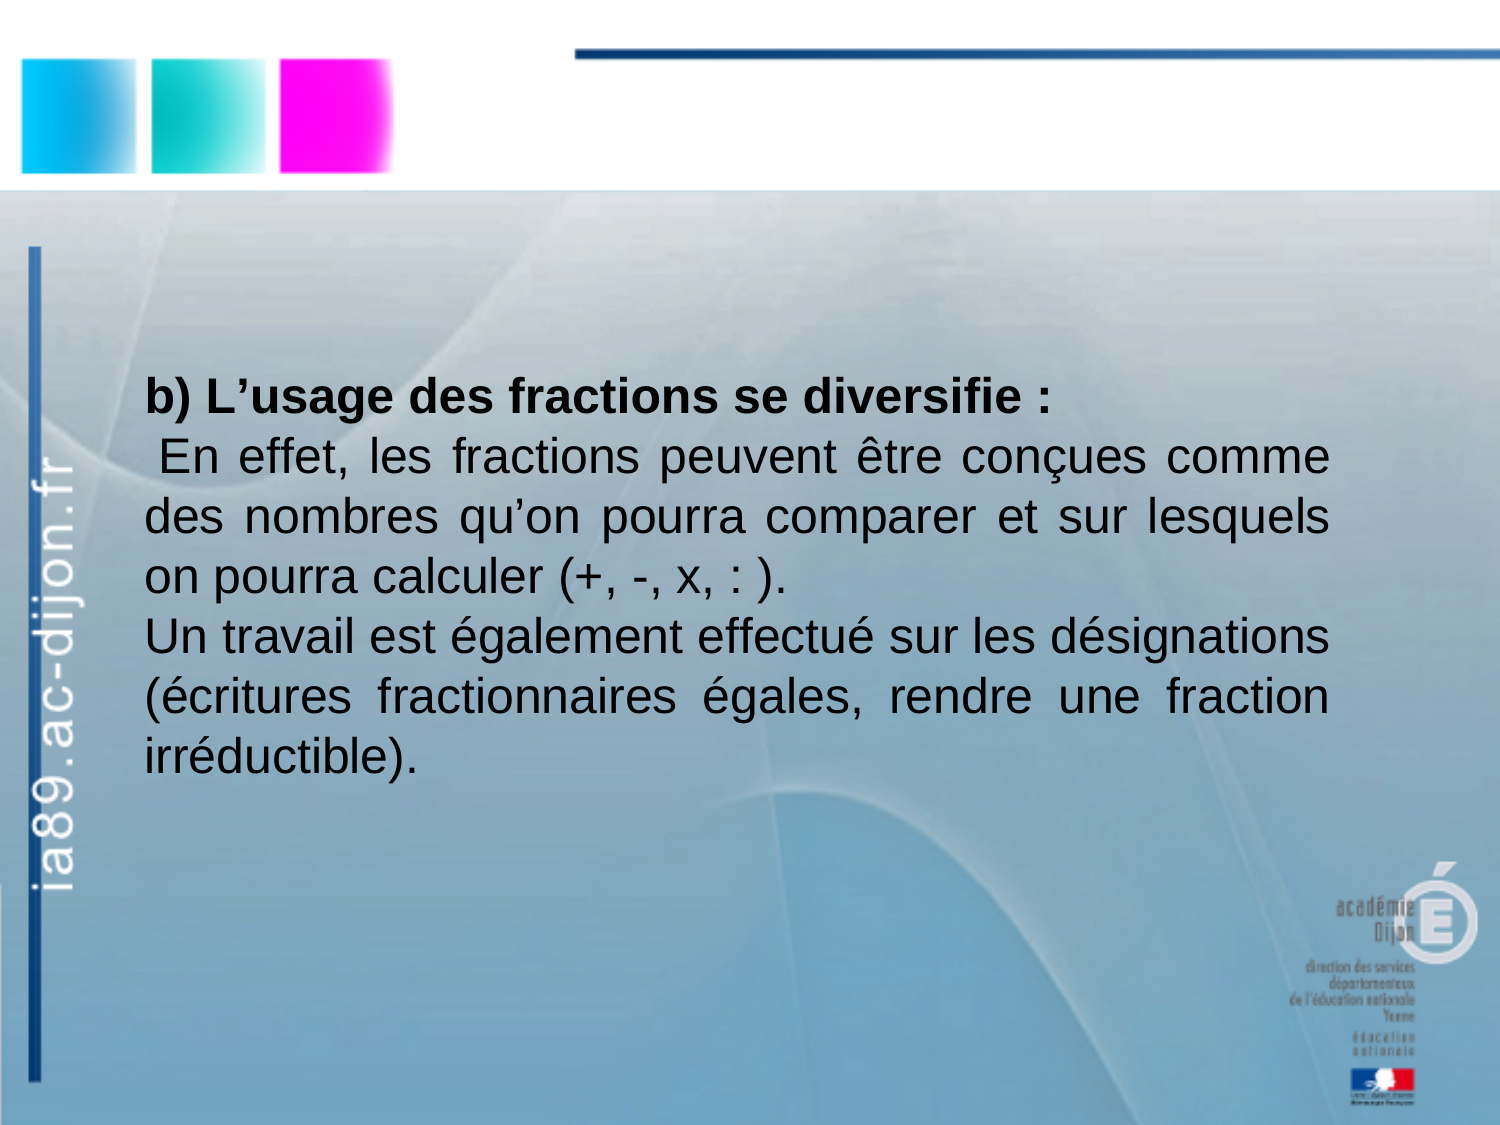

b) L’usage des fractions se diversifie :
 En effet, les fractions peuvent être conçues comme des nombres qu’on pourra comparer et sur lesquels on pourra calculer (+, -, x, : ).
Un travail est également effectué sur les désignations (écritures fractionnaires égales, rendre une fraction irréductible).